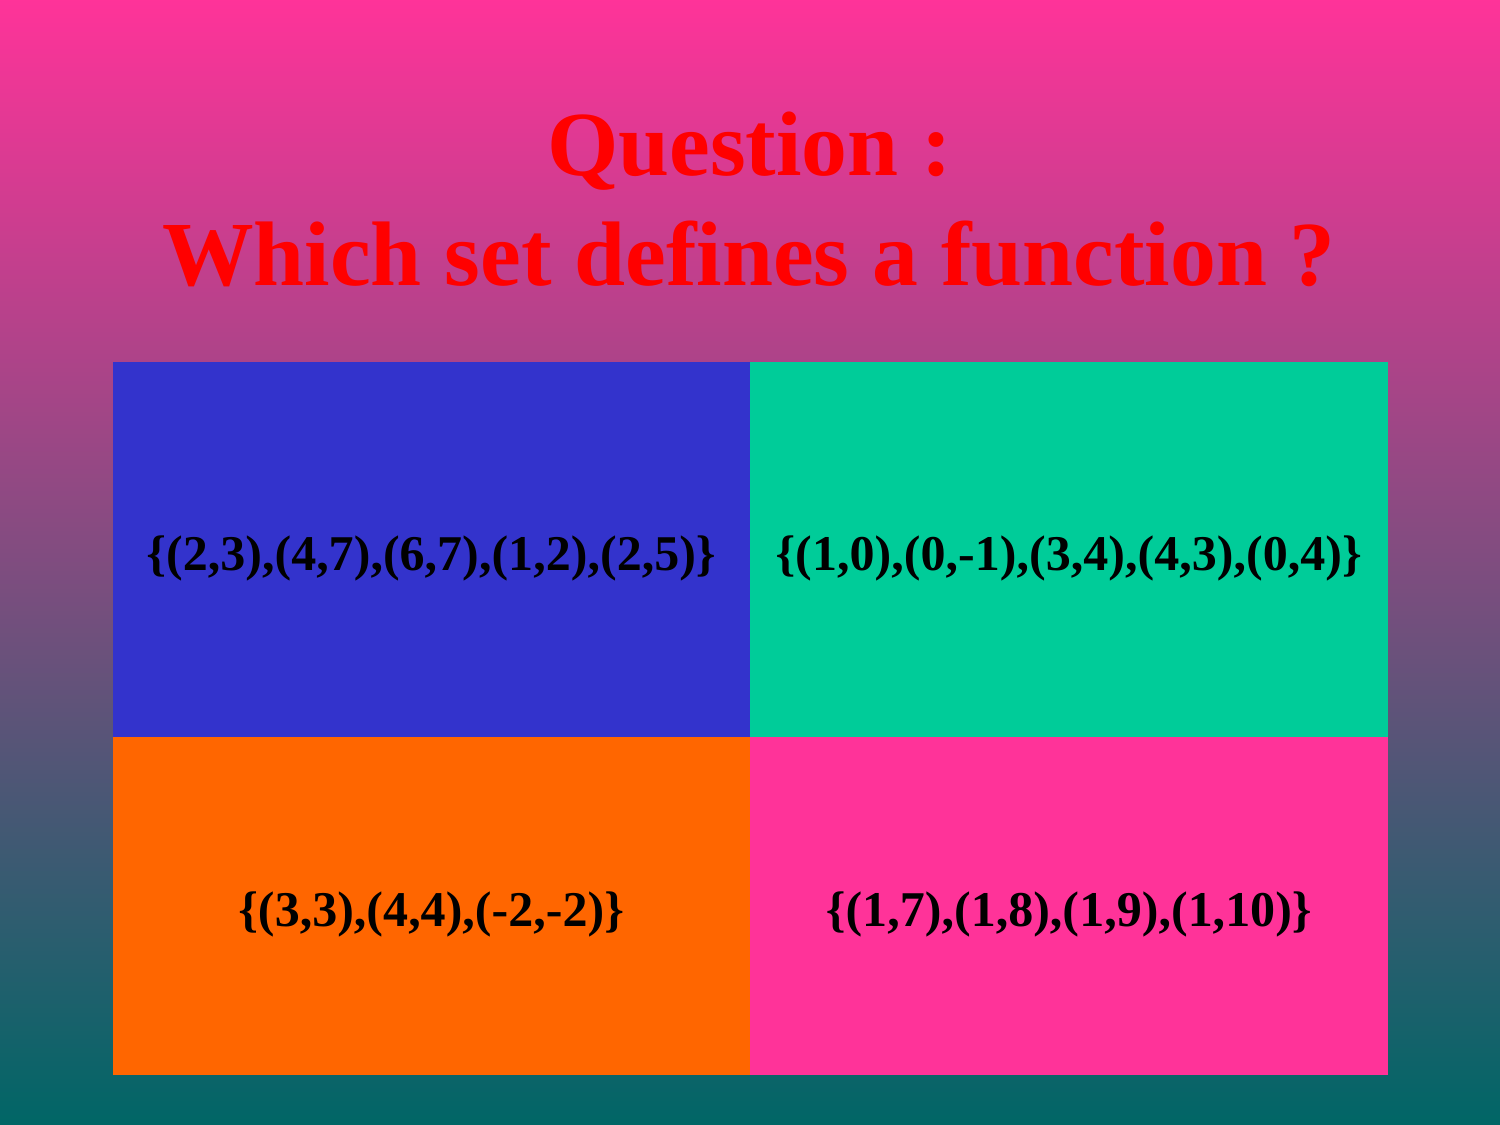

# Question : Which set defines a function ?
| {(2,3),(4,7),(6,7),(1,2),(2,5)} | {(1,0),(0,-1),(3,4),(4,3),(0,4)} |
| --- | --- |
| {(3,3),(4,4),(-2,-2)} | {(1,7),(1,8),(1,9),(1,10)} |